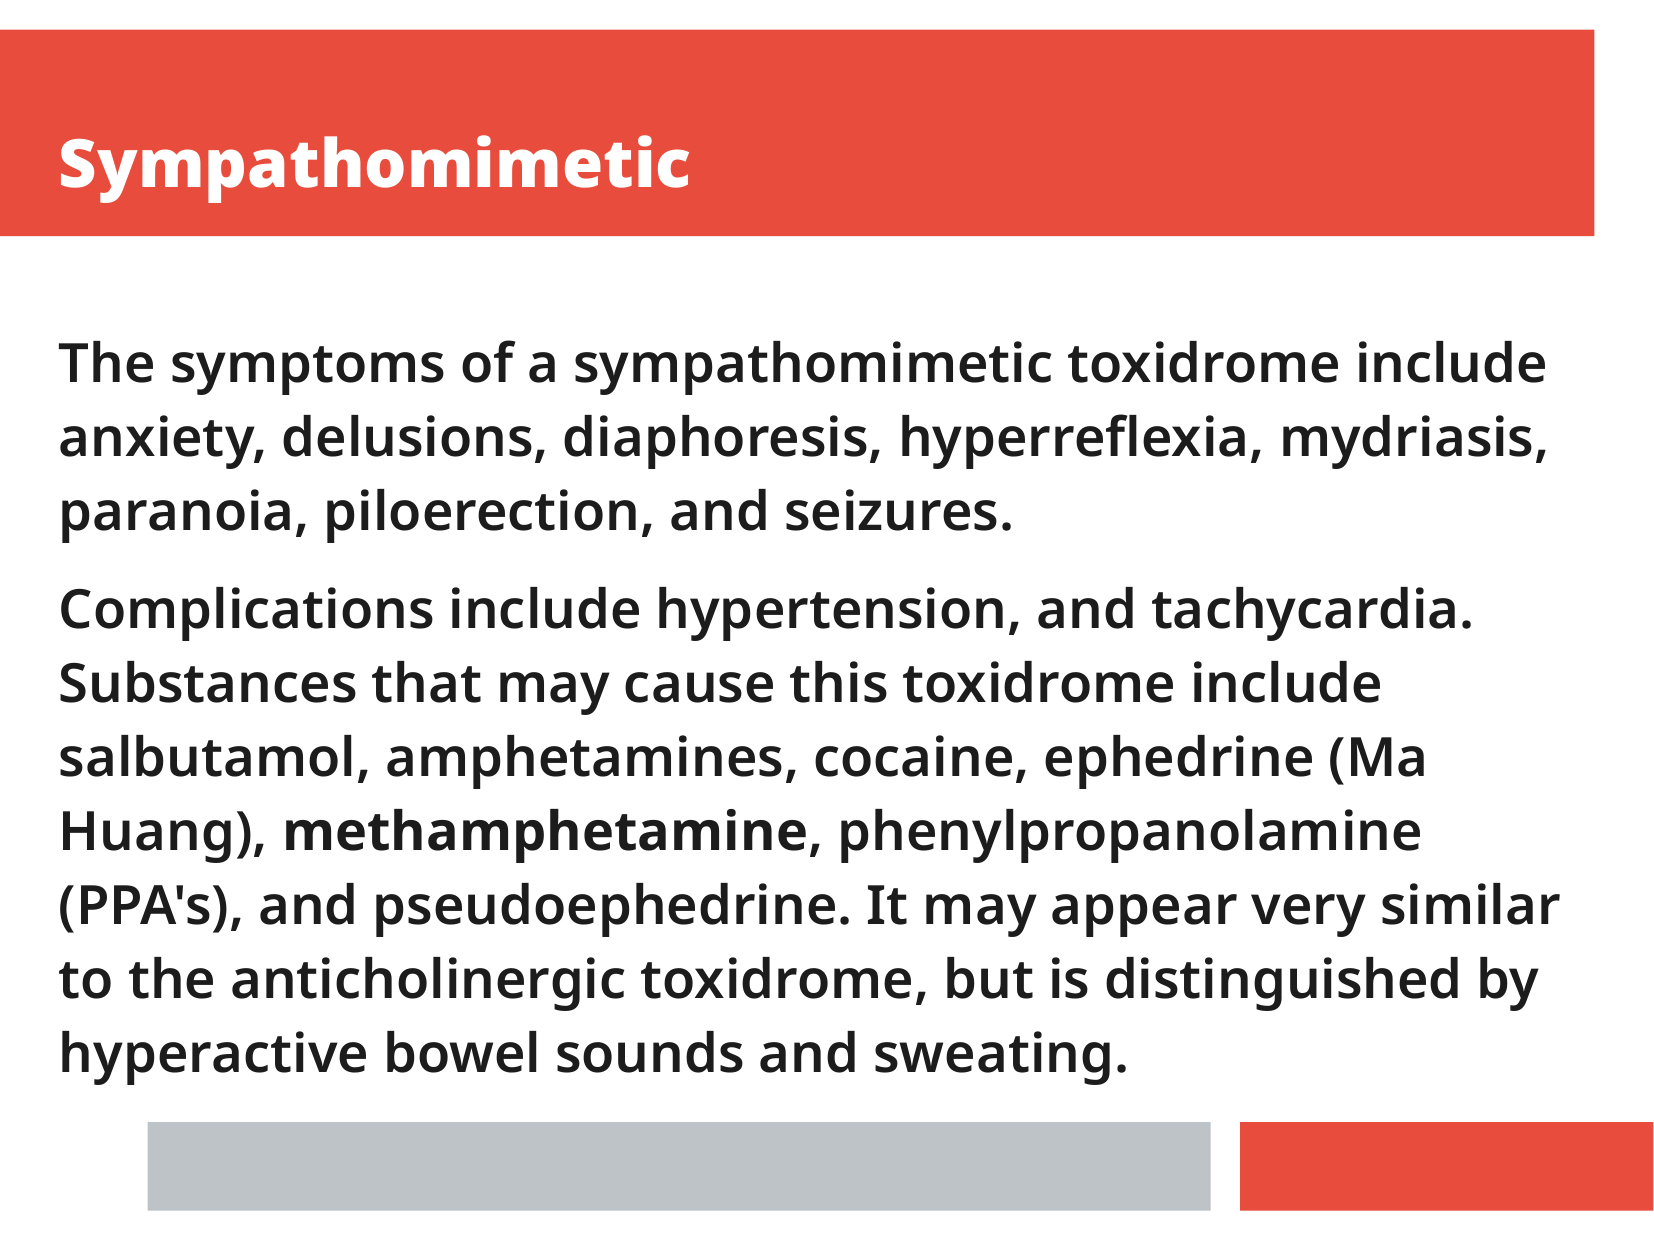

# Sympathomimetic
The symptoms of a sympathomimetic toxidrome include anxiety, delusions, diaphoresis, hyperreflexia, mydriasis, paranoia, piloerection, and seizures.
Complications include hypertension, and tachycardia. Substances that may cause this toxidrome include salbutamol, amphetamines, cocaine, ephedrine (Ma Huang), methamphetamine, phenylpropanolamine (PPA's), and pseudoephedrine. It may appear very similar to the anticholinergic toxidrome, but is distinguished by hyperactive bowel sounds and sweating.